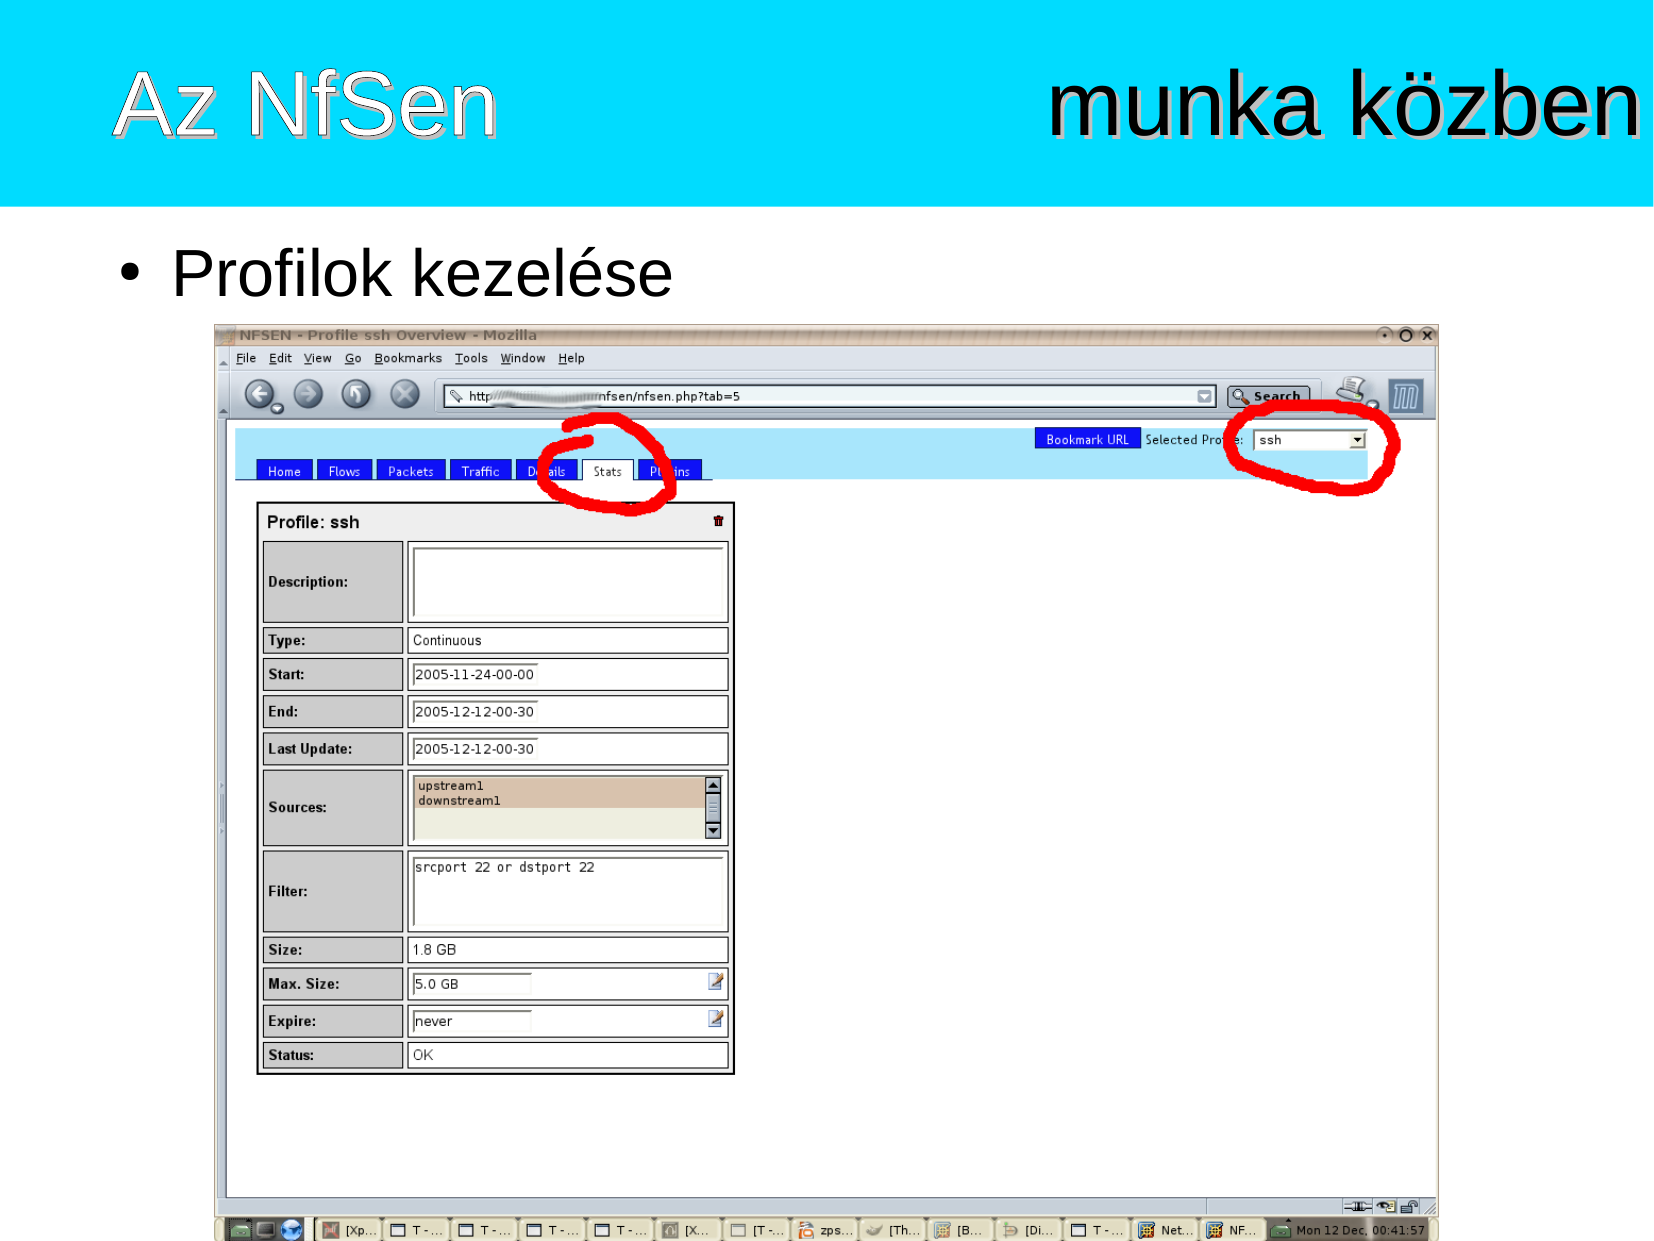

Az NfSen	munka közben
# Profilok kezelése